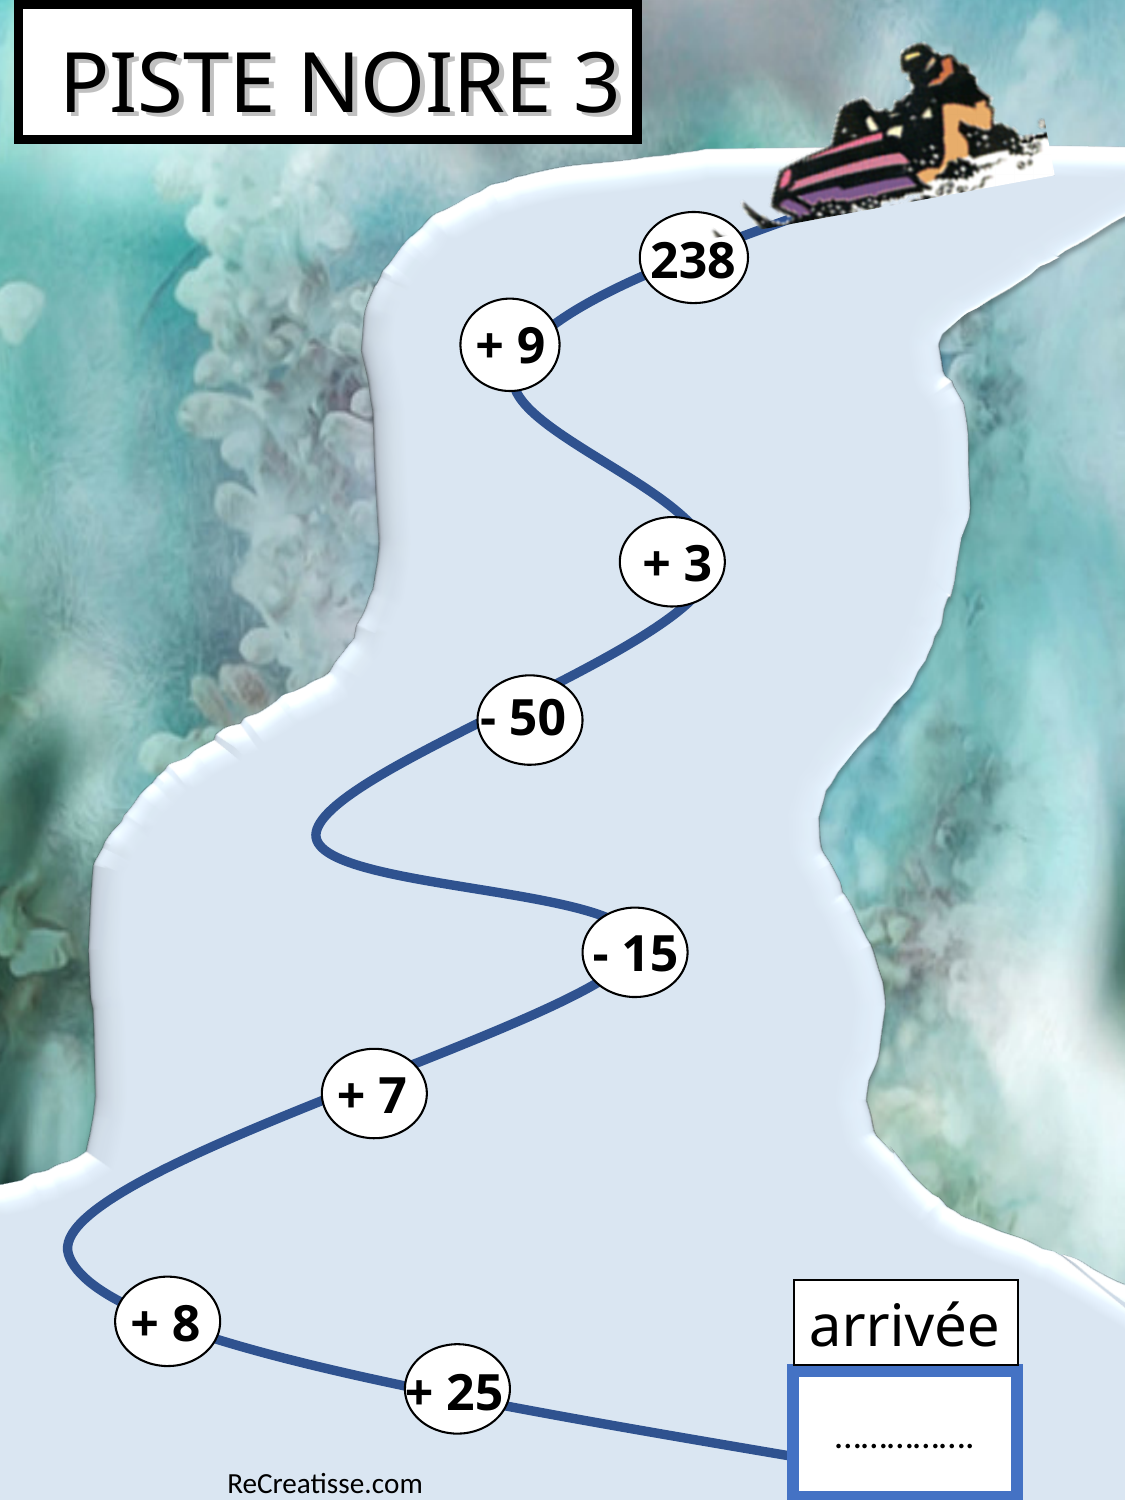

PISTE NOIRE 3
45
238
départ
+ 9
- 6
+ 7
+ 3
- 50
- 5
+ 9
- 15
- 3
+ 7
+ 8
+ 2
arrivée
+ 8
+ 25
…………….
ReCreatisse.com